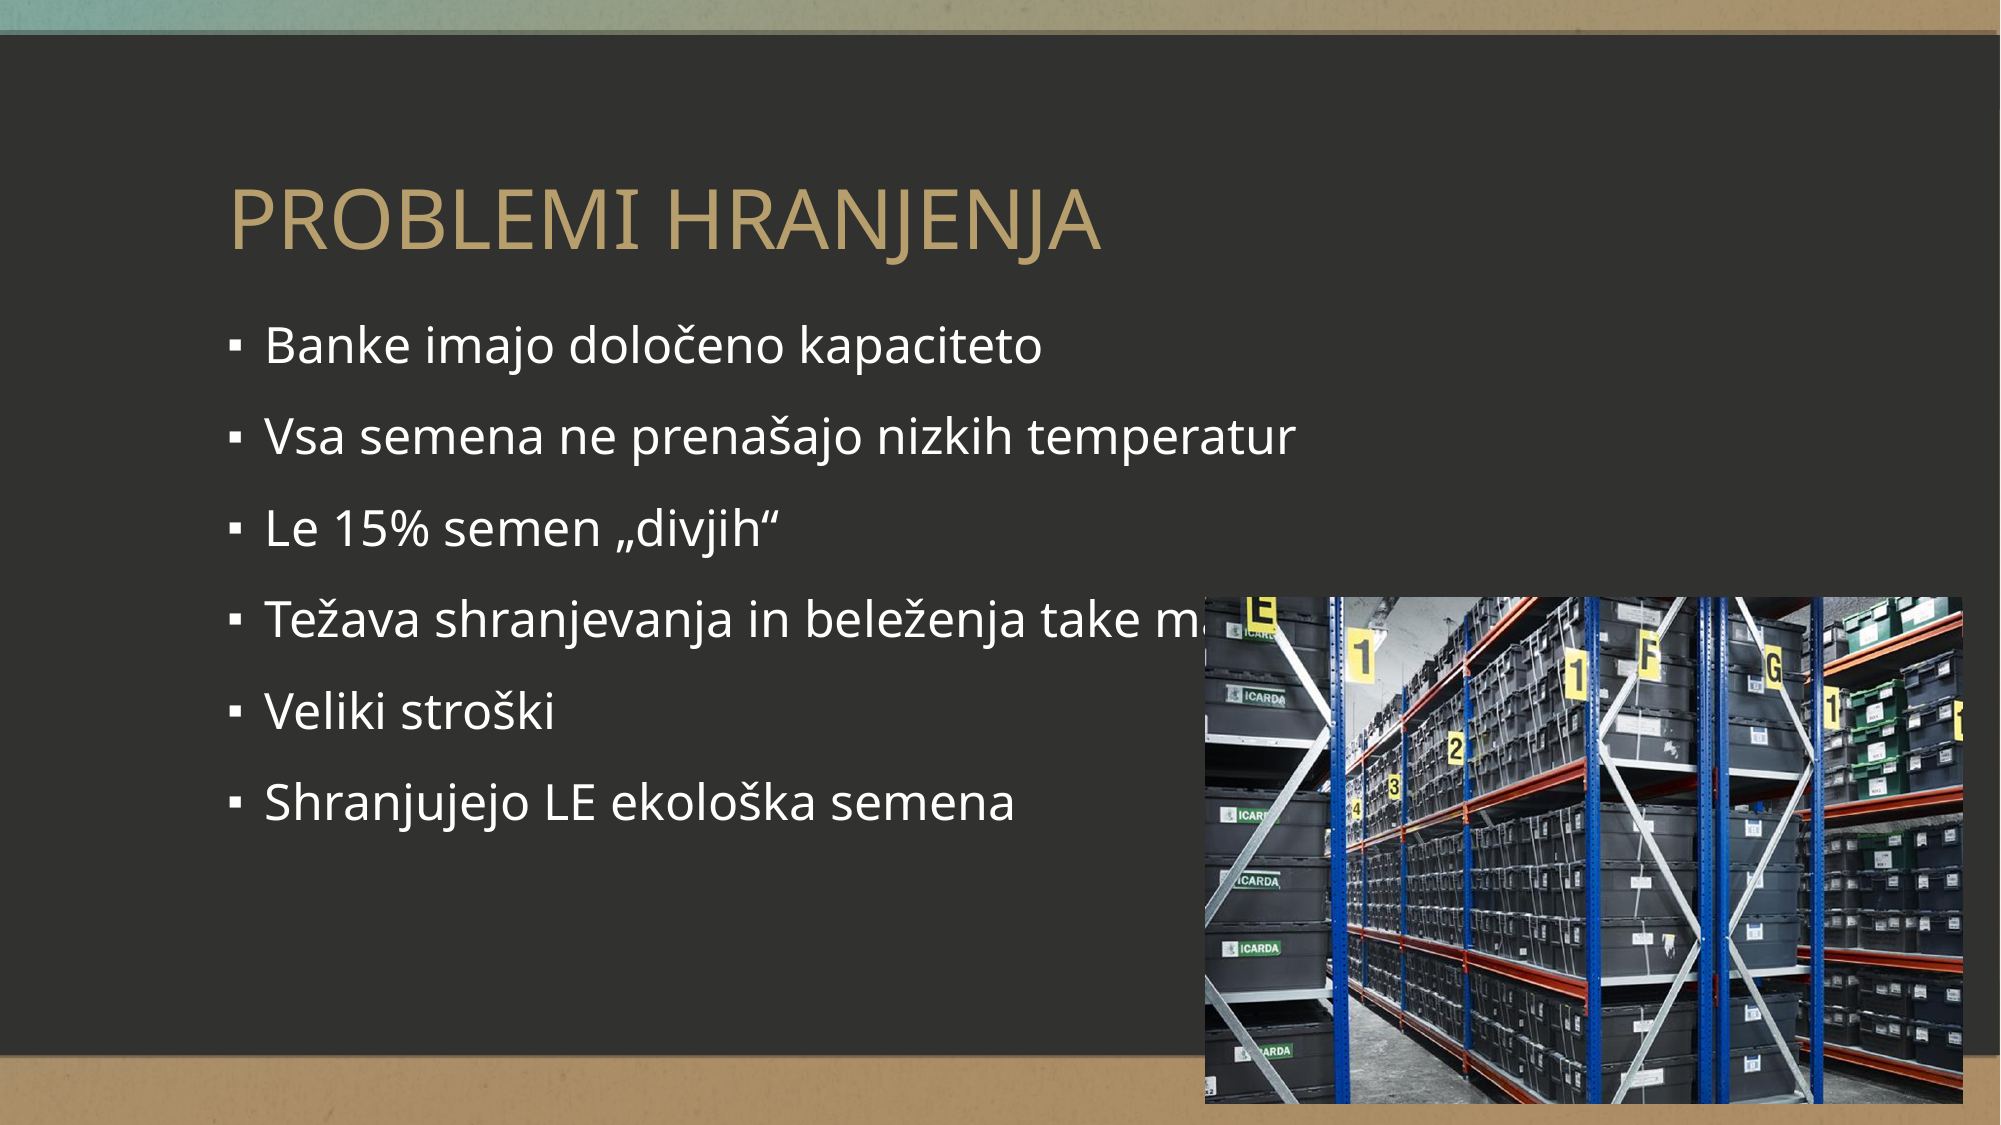

# PROBLEMI HRANJENJA
Banke imajo določeno kapaciteto
Vsa semena ne prenašajo nizkih temperatur
Le 15% semen „divjih“
Težava shranjevanja in beleženja take mase
Veliki stroški
Shranjujejo LE ekološka semena